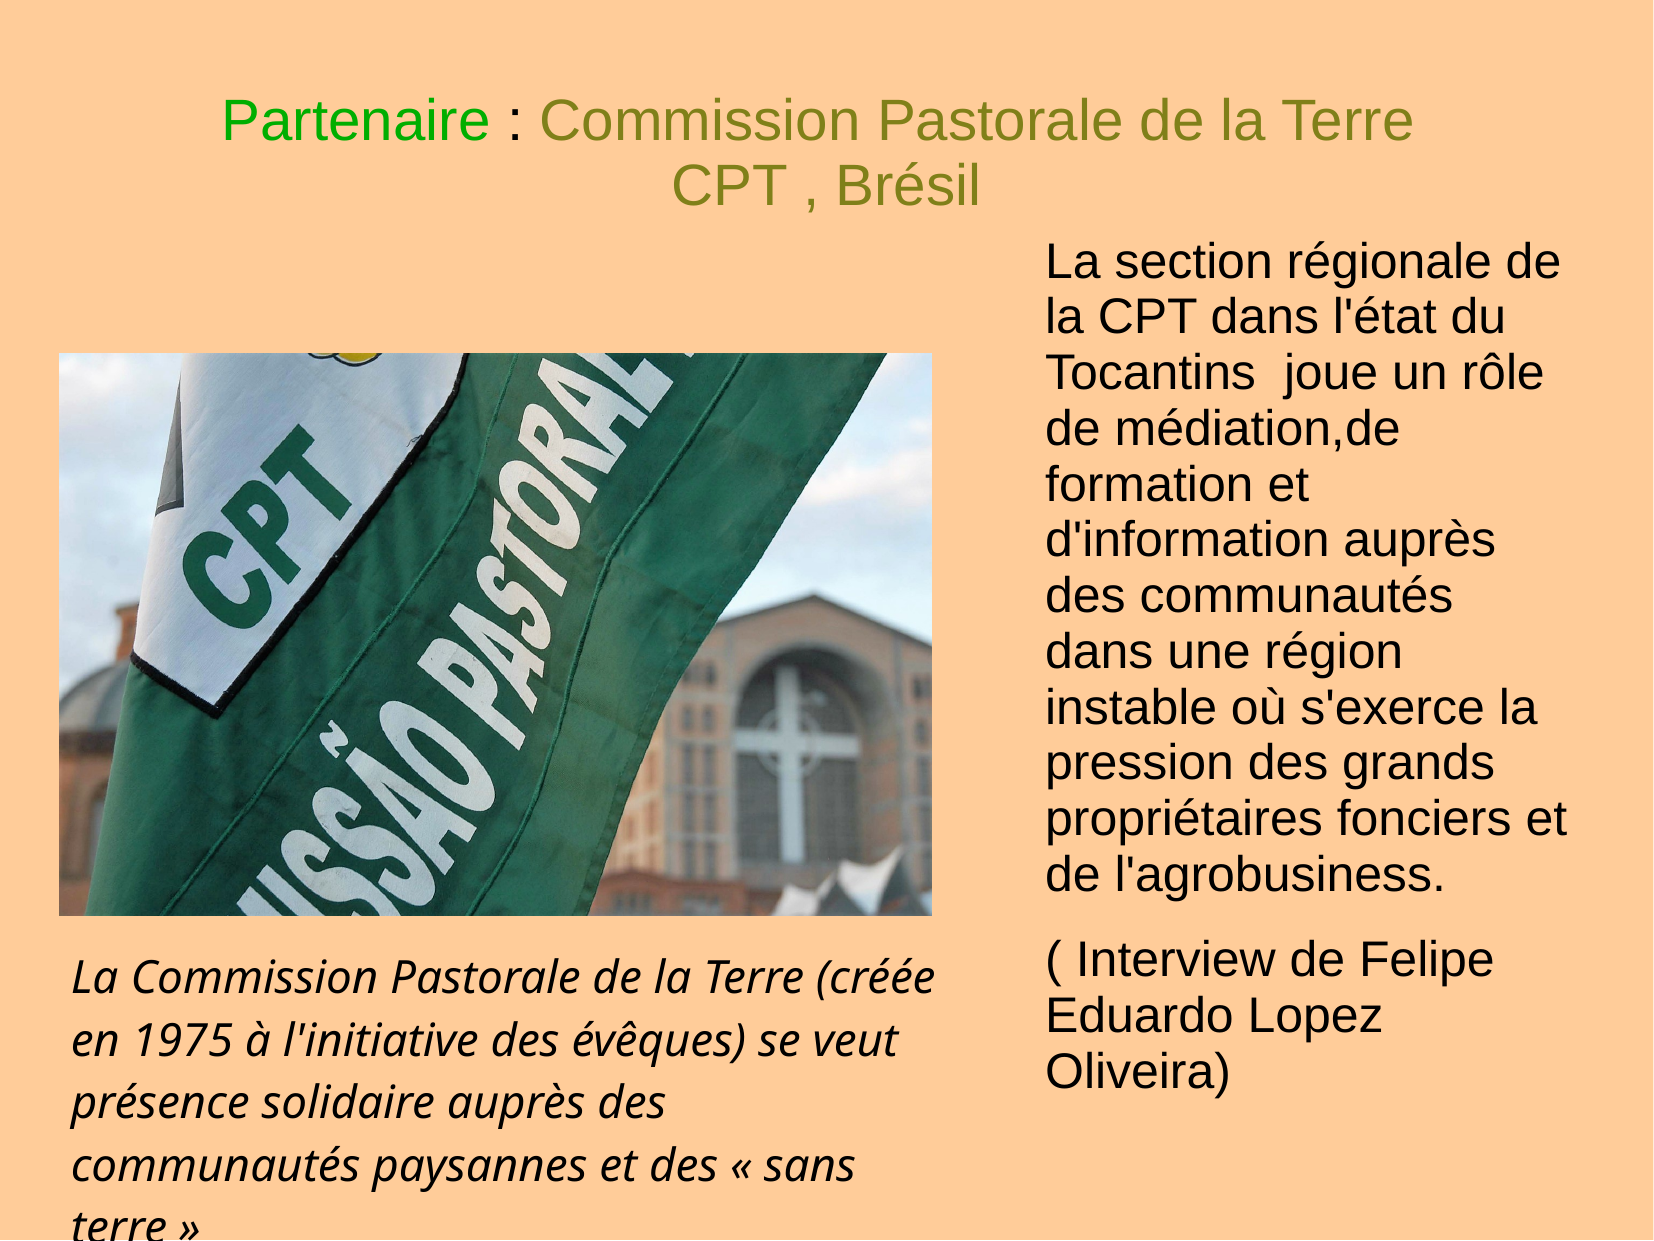

# Partenaire : Commission Pastorale de la Terre CPT , Brésil
La section régionale de la CPT dans l'état du Tocantins joue un rôle de médiation,de formation et d'information auprès des communautés dans une région instable où s'exerce la pression des grands propriétaires fonciers et de l'agrobusiness.
( Interview de Felipe Eduardo Lopez Oliveira)
La Commission Pastorale de la Terre (créée en 1975 à l'initiative des évêques) se veut présence solidaire auprès des communautés paysannes et des « sans terre »